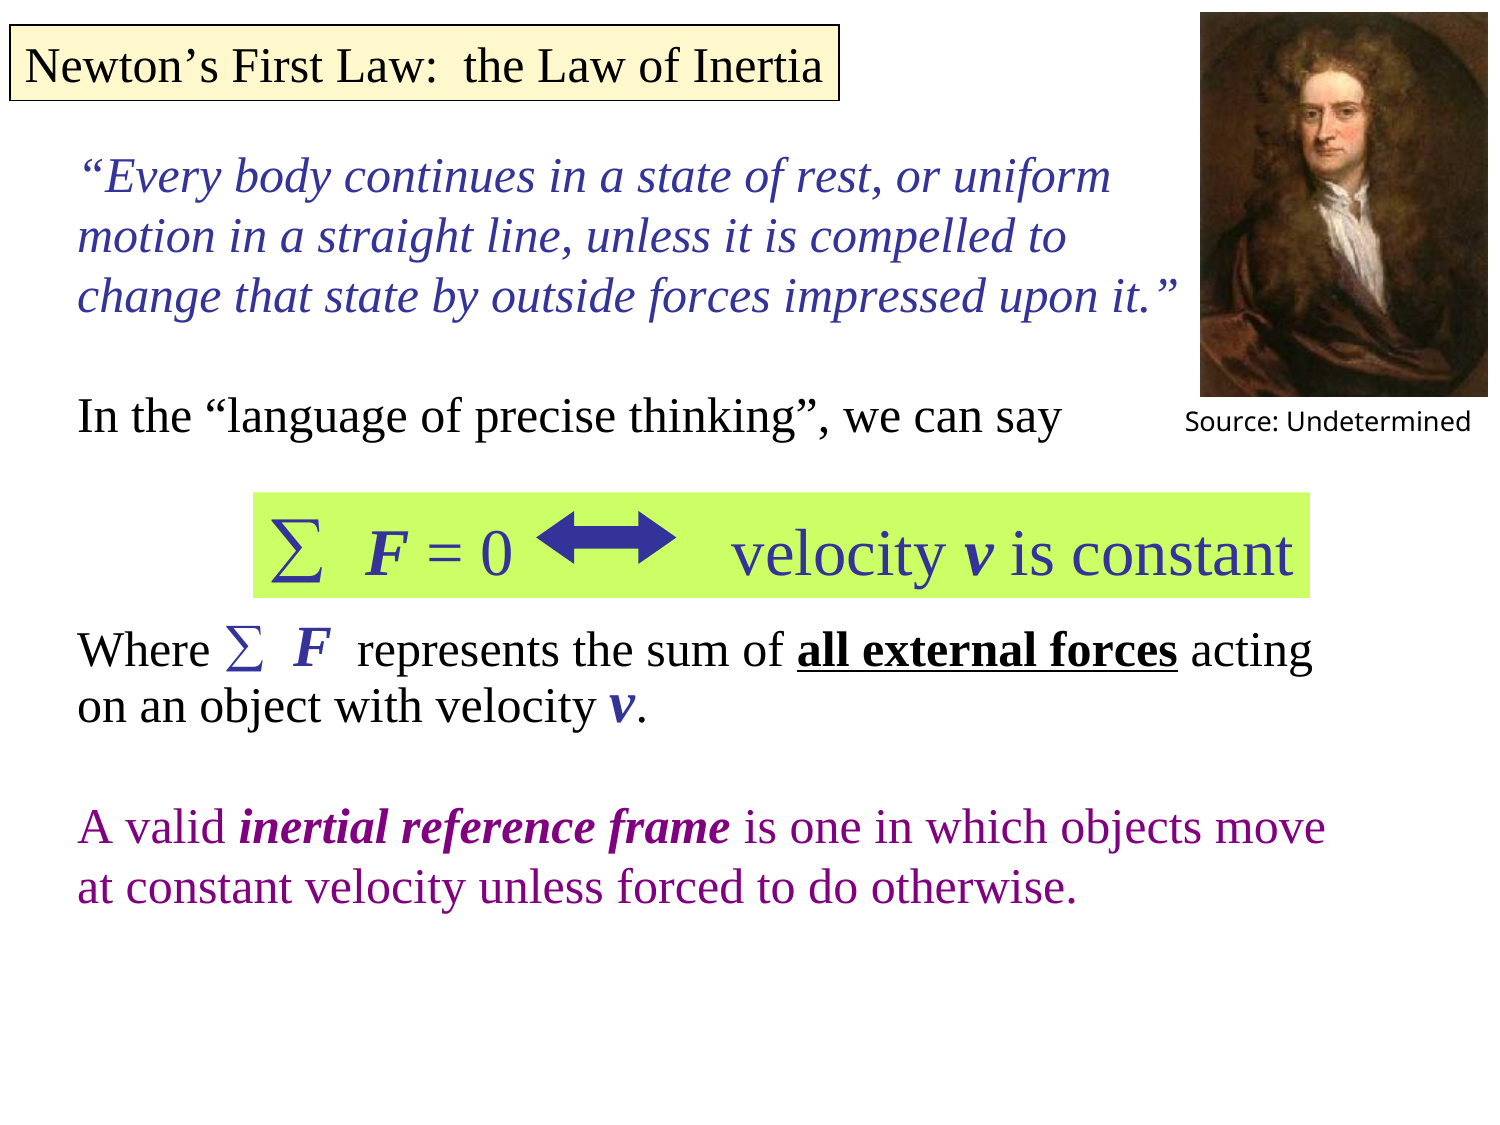

Newton’s First Law: the Law of Inertia
“Every body continues in a state of rest, or uniform
motion in a straight line, unless it is compelled to
change that state by outside forces impressed upon it.”
In the “language of precise thinking”, we can say
Where ∑ F represents the sum of all external forces acting on an object with velocity v.
A valid inertial reference frame is one in which objects move at constant velocity unless forced to do otherwise.
Source: Undetermined
∑ F = 0 velocity v is constant